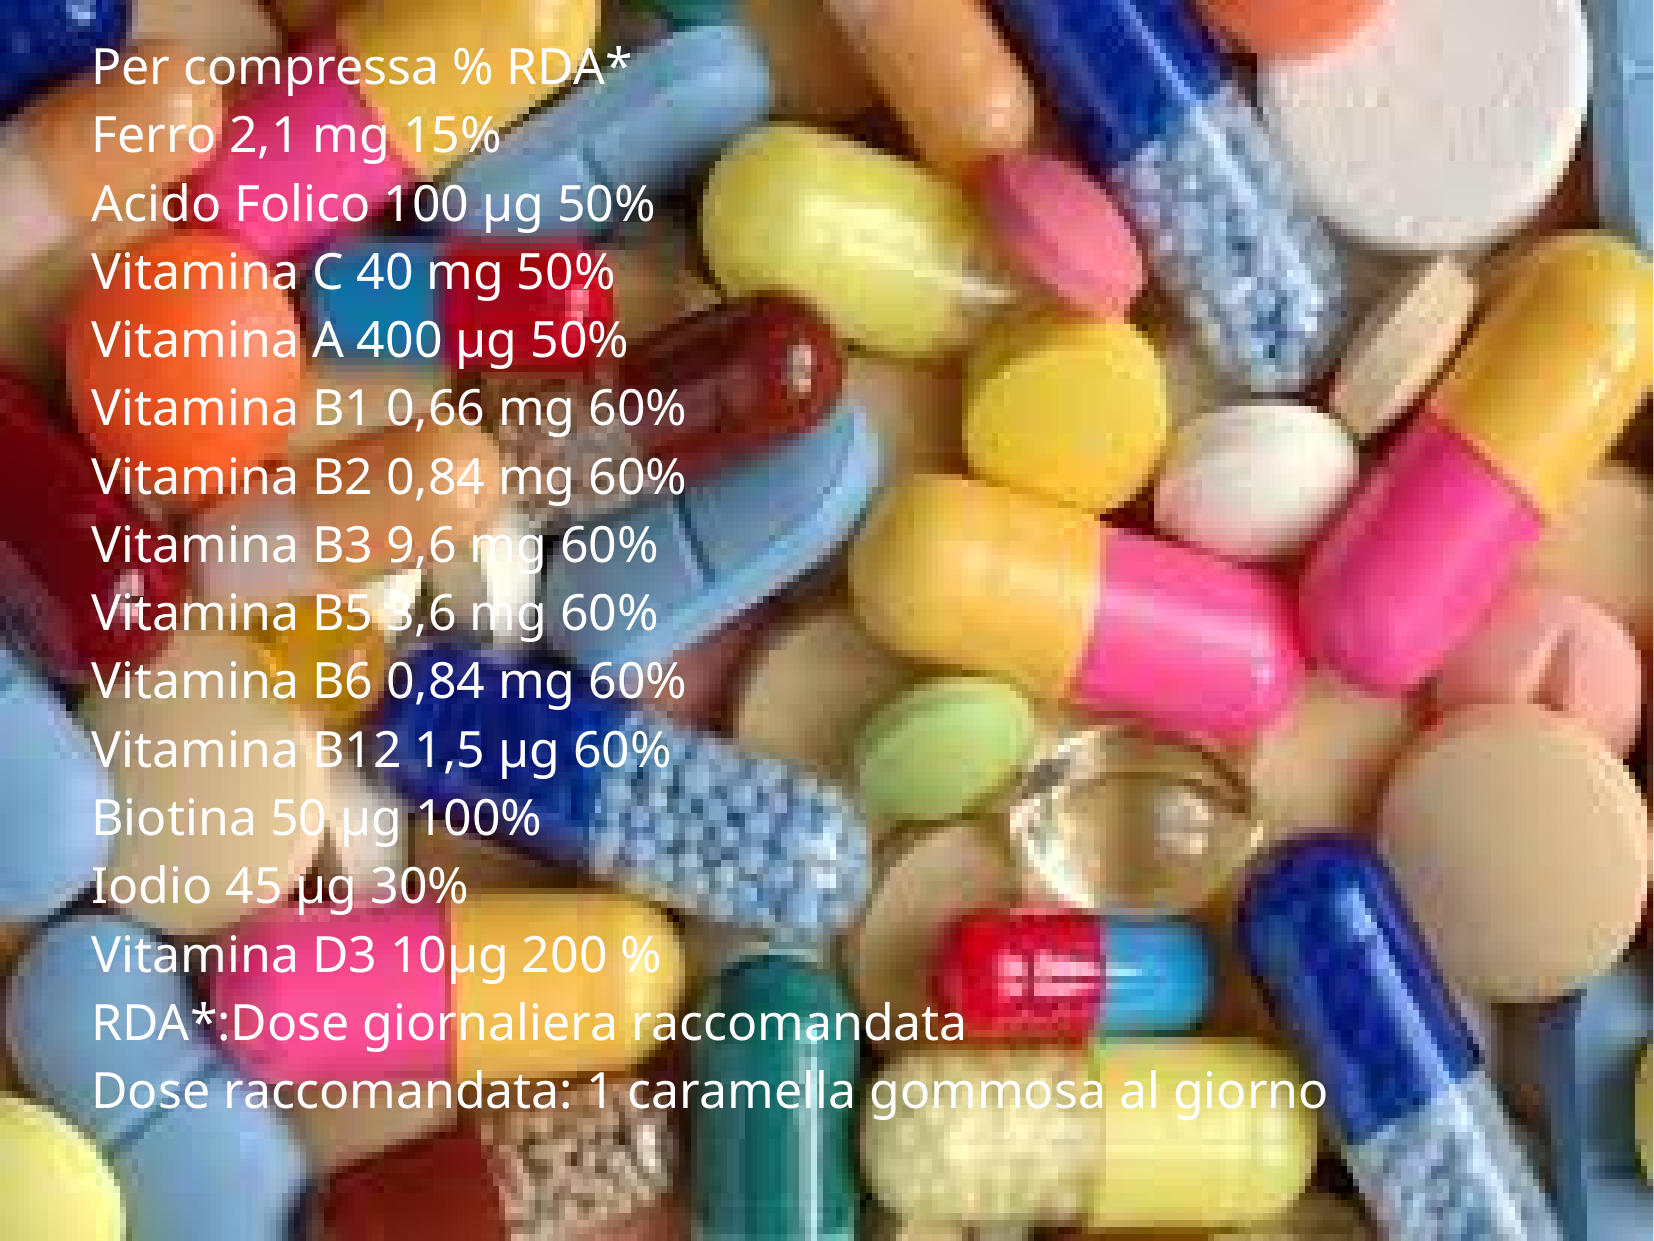

Per compressa % RDA*
Ferro 2,1 mg 15%
Acido Folico 100 μg 50%
Vitamina C 40 mg 50%
Vitamina A 400 μg 50%
Vitamina B1 0,66 mg 60%
Vitamina B2 0,84 mg 60%
Vitamina B3 9,6 mg 60%
Vitamina B5 3,6 mg 60%
Vitamina B6 0,84 mg 60%
Vitamina B12 1,5 μg 60%
Biotina 50 μg 100%
Iodio 45 μg 30%
Vitamina D3 10μg 200 %
RDA*:Dose giornaliera raccomandata
Dose raccomandata: 1 caramella gommosa al giorno